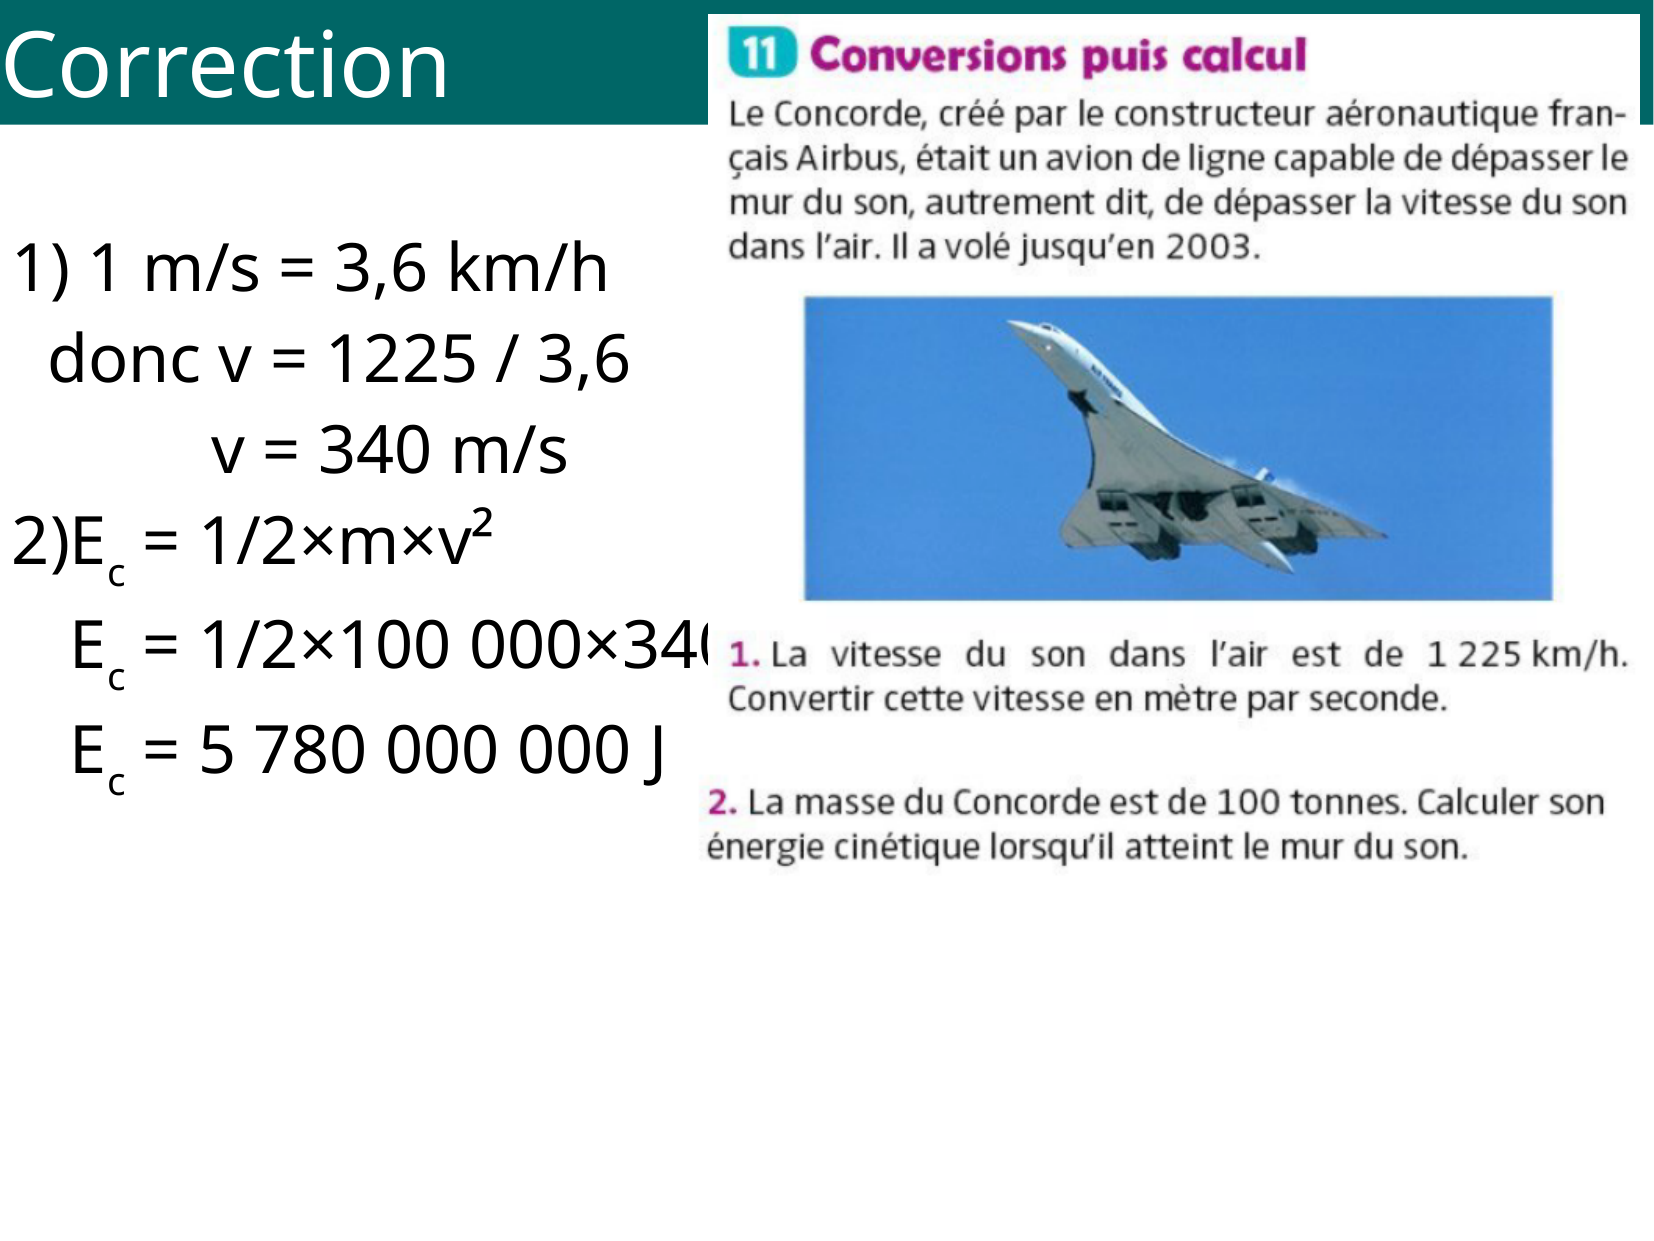

# Correction
 1 m/s = 3,6 km/h
donc v = 1225 / 3,6
v = 340 m/s
Ec = 1/2×m×v²
Ec = 1/2×100 000×340²
Ec = 5 780 000 000 J